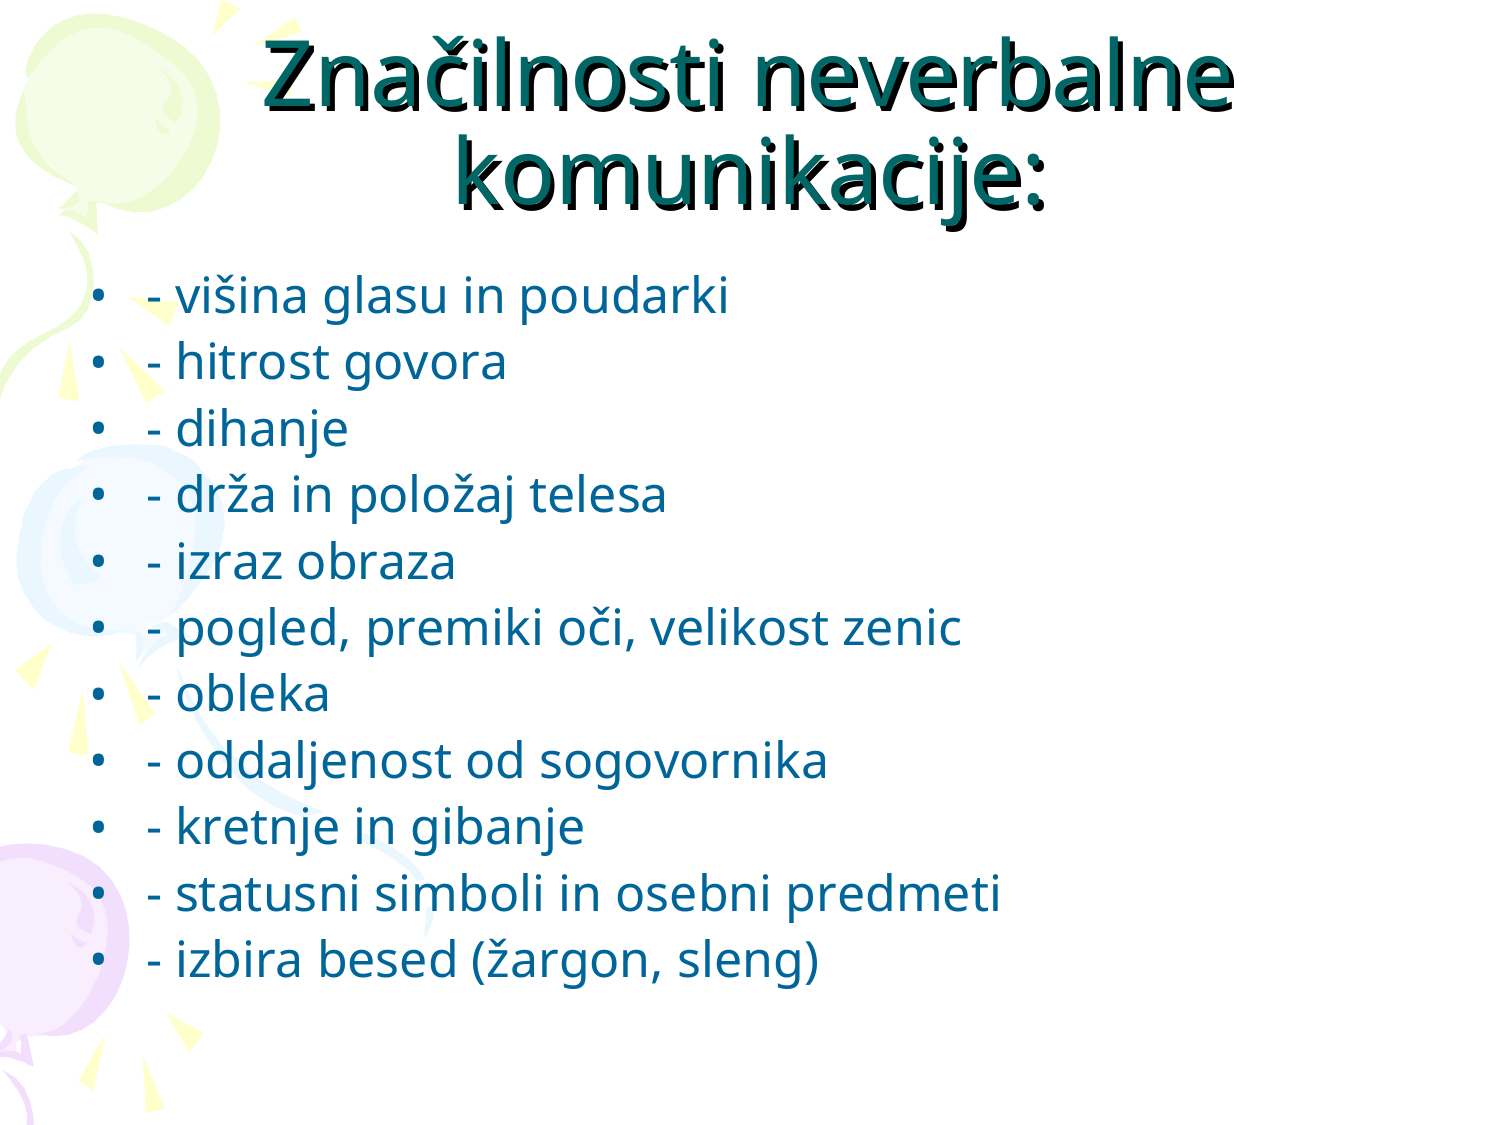

# Značilnosti neverbalne komunikacije:
- višina glasu in poudarki
- hitrost govora
- dihanje
- drža in položaj telesa
- izraz obraza
- pogled, premiki oči, velikost zenic
- obleka
- oddaljenost od sogovornika
- kretnje in gibanje
- statusni simboli in osebni predmeti
- izbira besed (žargon, sleng)